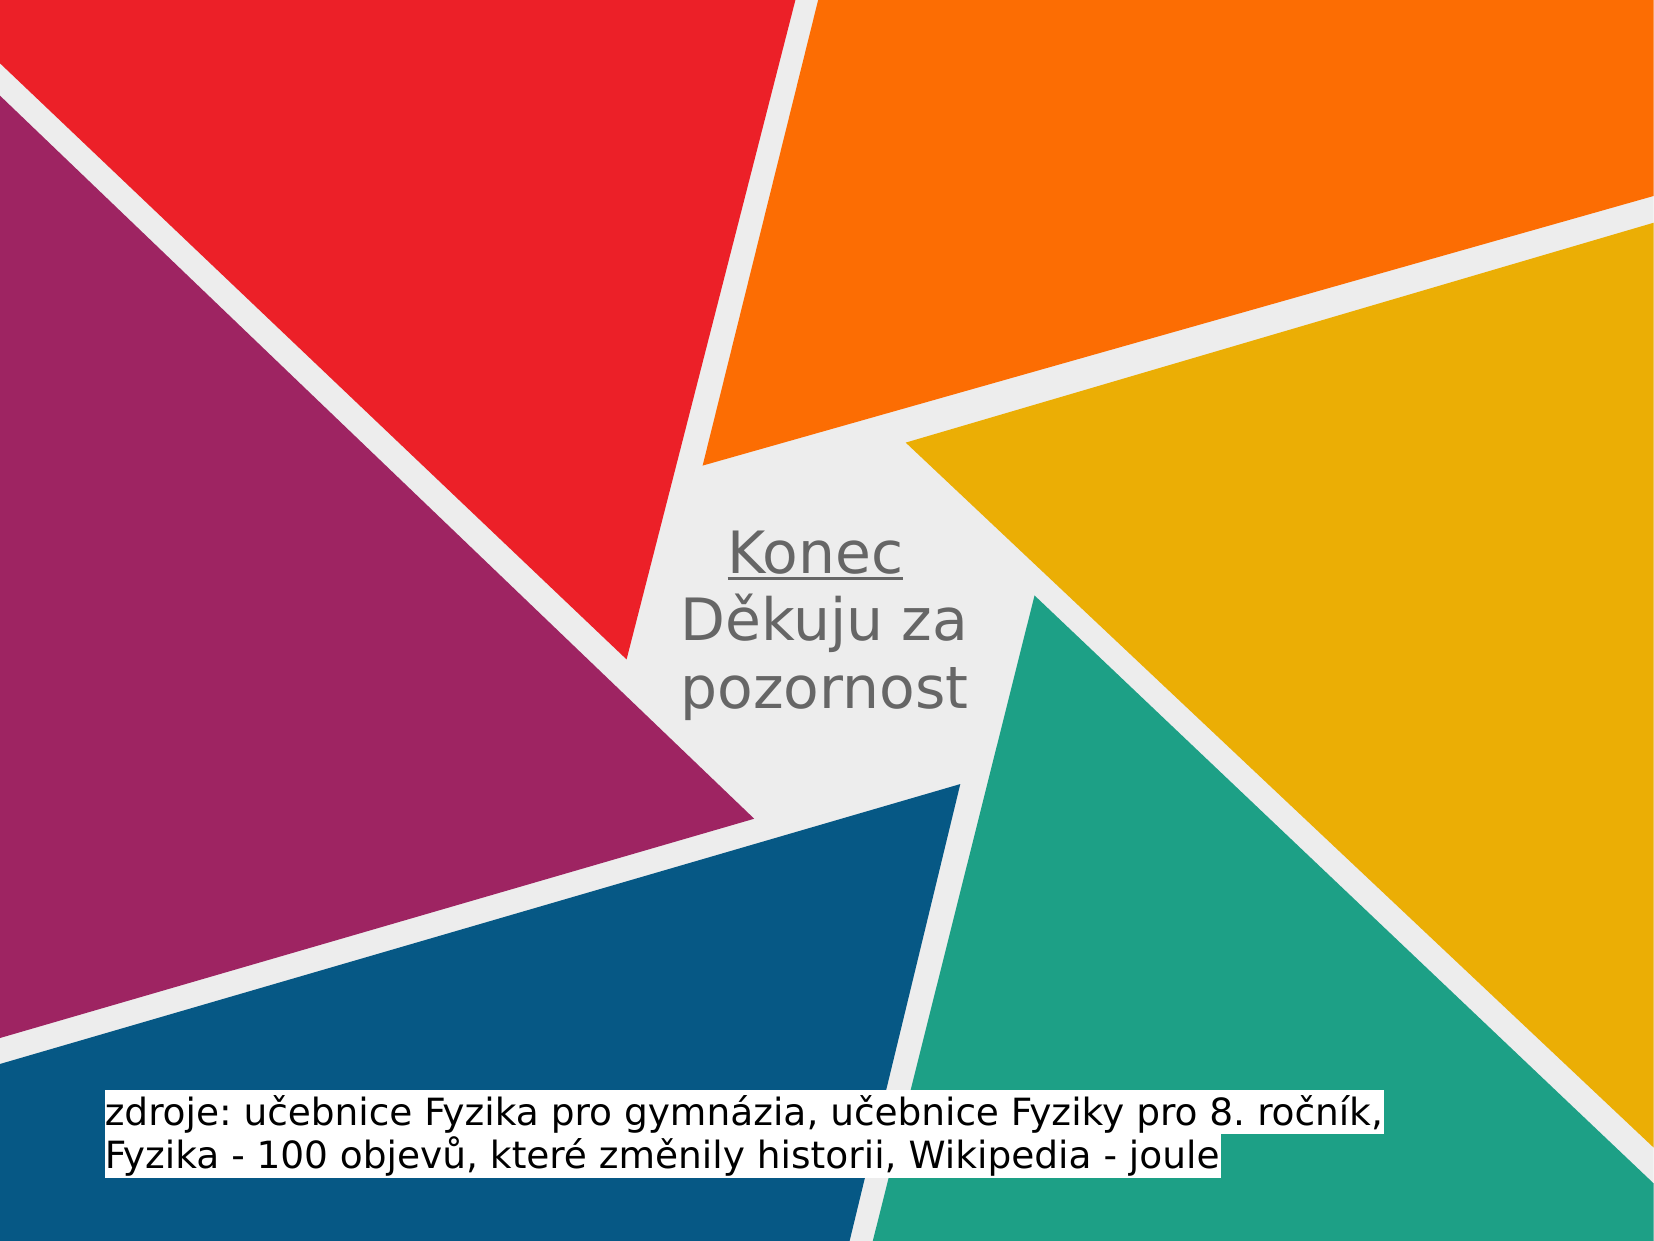

# Konec
Děkuju za pozornost
zdroje: učebnice Fyzika pro gymnázia, učebnice Fyziky pro 8. ročník,
Fyzika - 100 objevů, které změnily historii, Wikipedia - joule